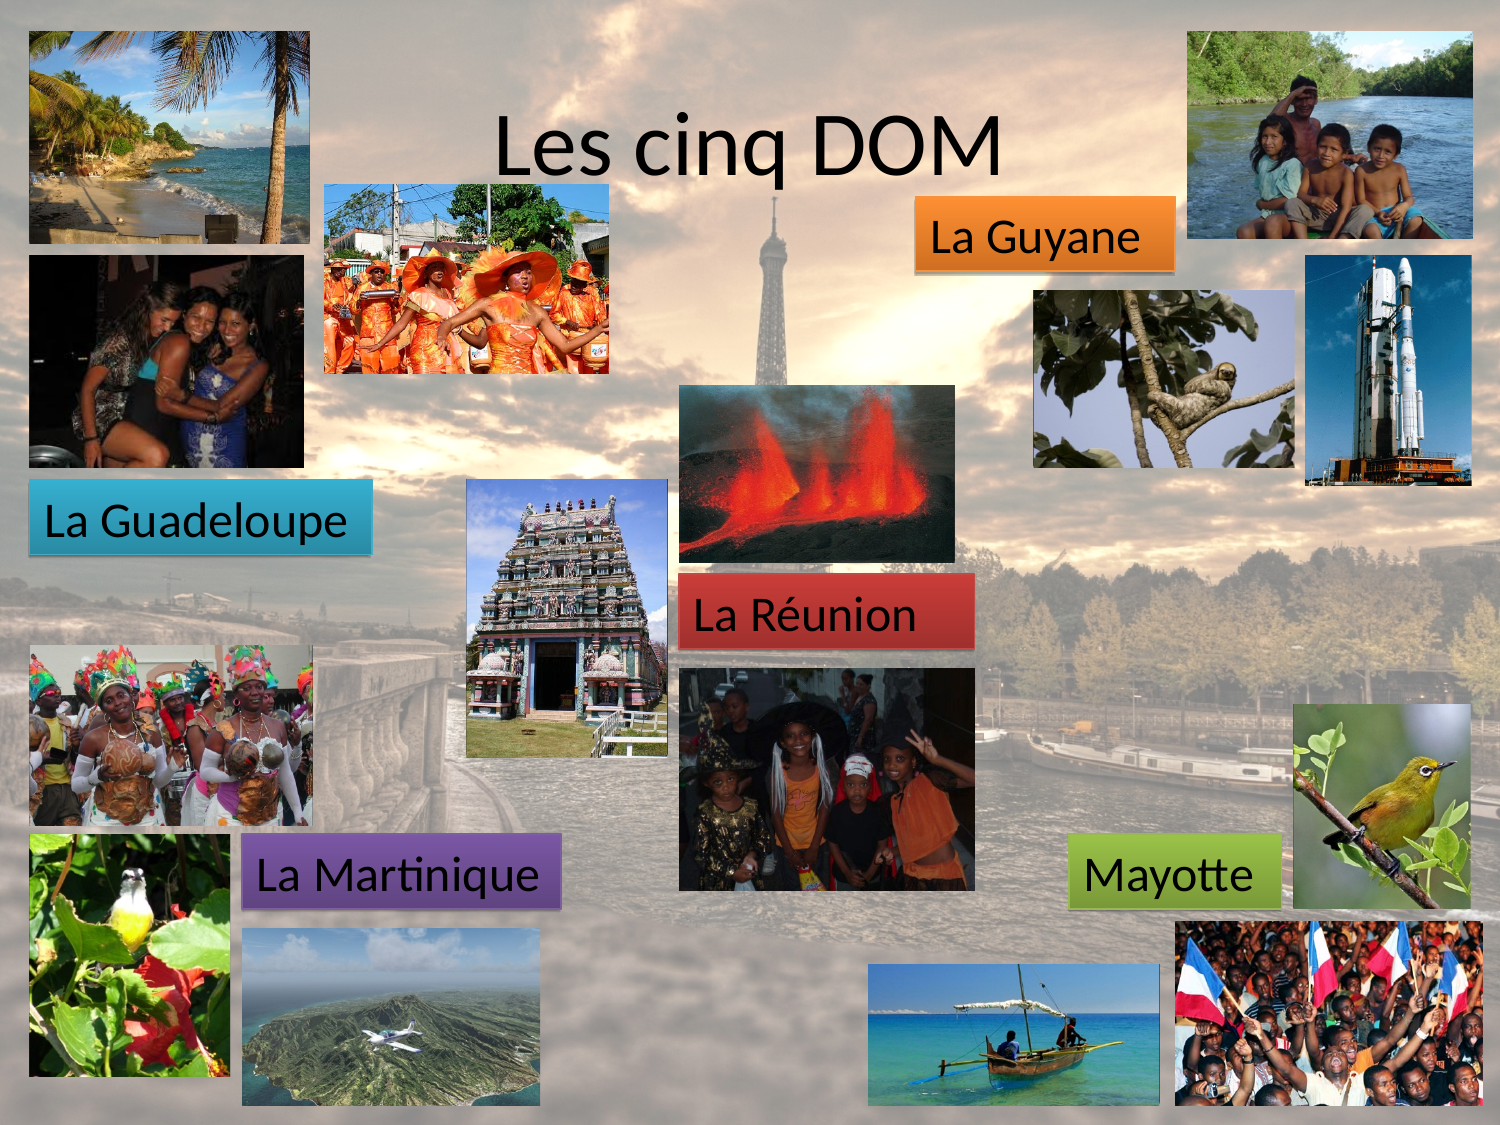

# Les cinq DOM
La Guyane
La Guadeloupe
La Réunion
La Martinique
Mayotte